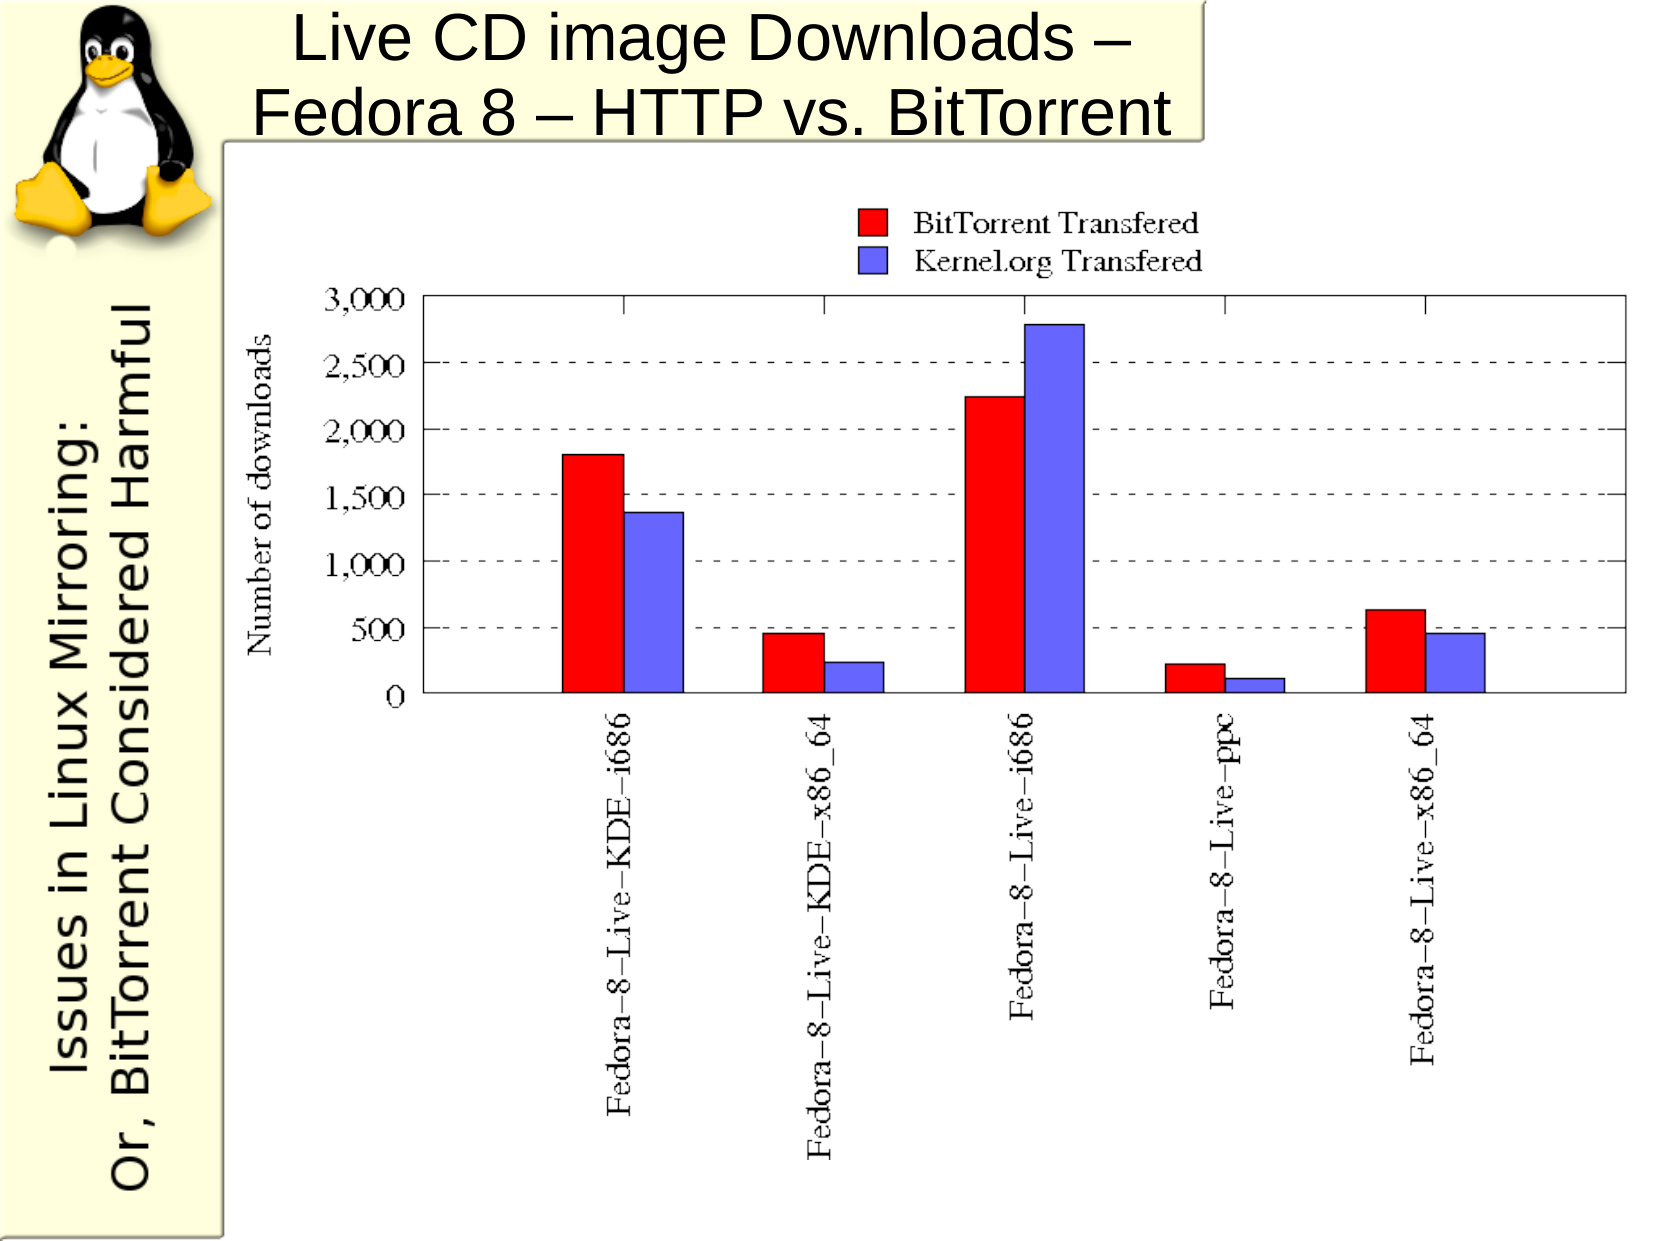

# Live CD image Downloads – Fedora 8 – HTTP vs. BitTorrent